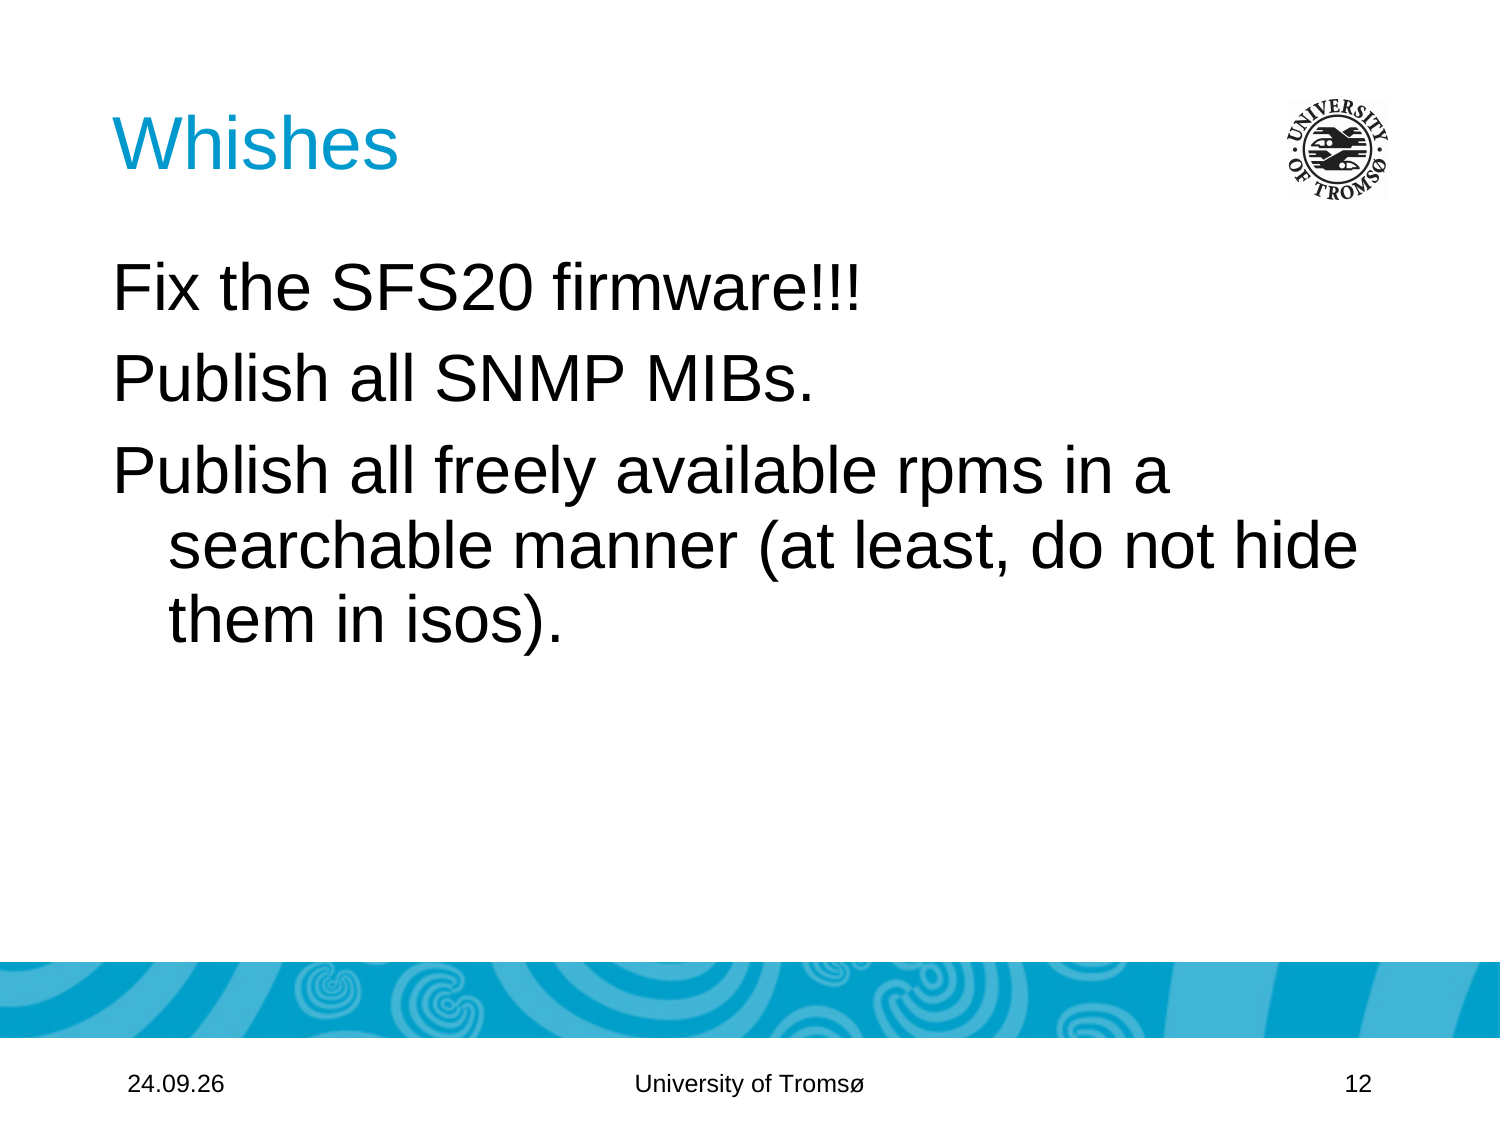

# Whishes
Fix the SFS20 firmware!!!
Publish all SNMP MIBs.
Publish all freely available rpms in a searchable manner (at least, do not hide them in isos).